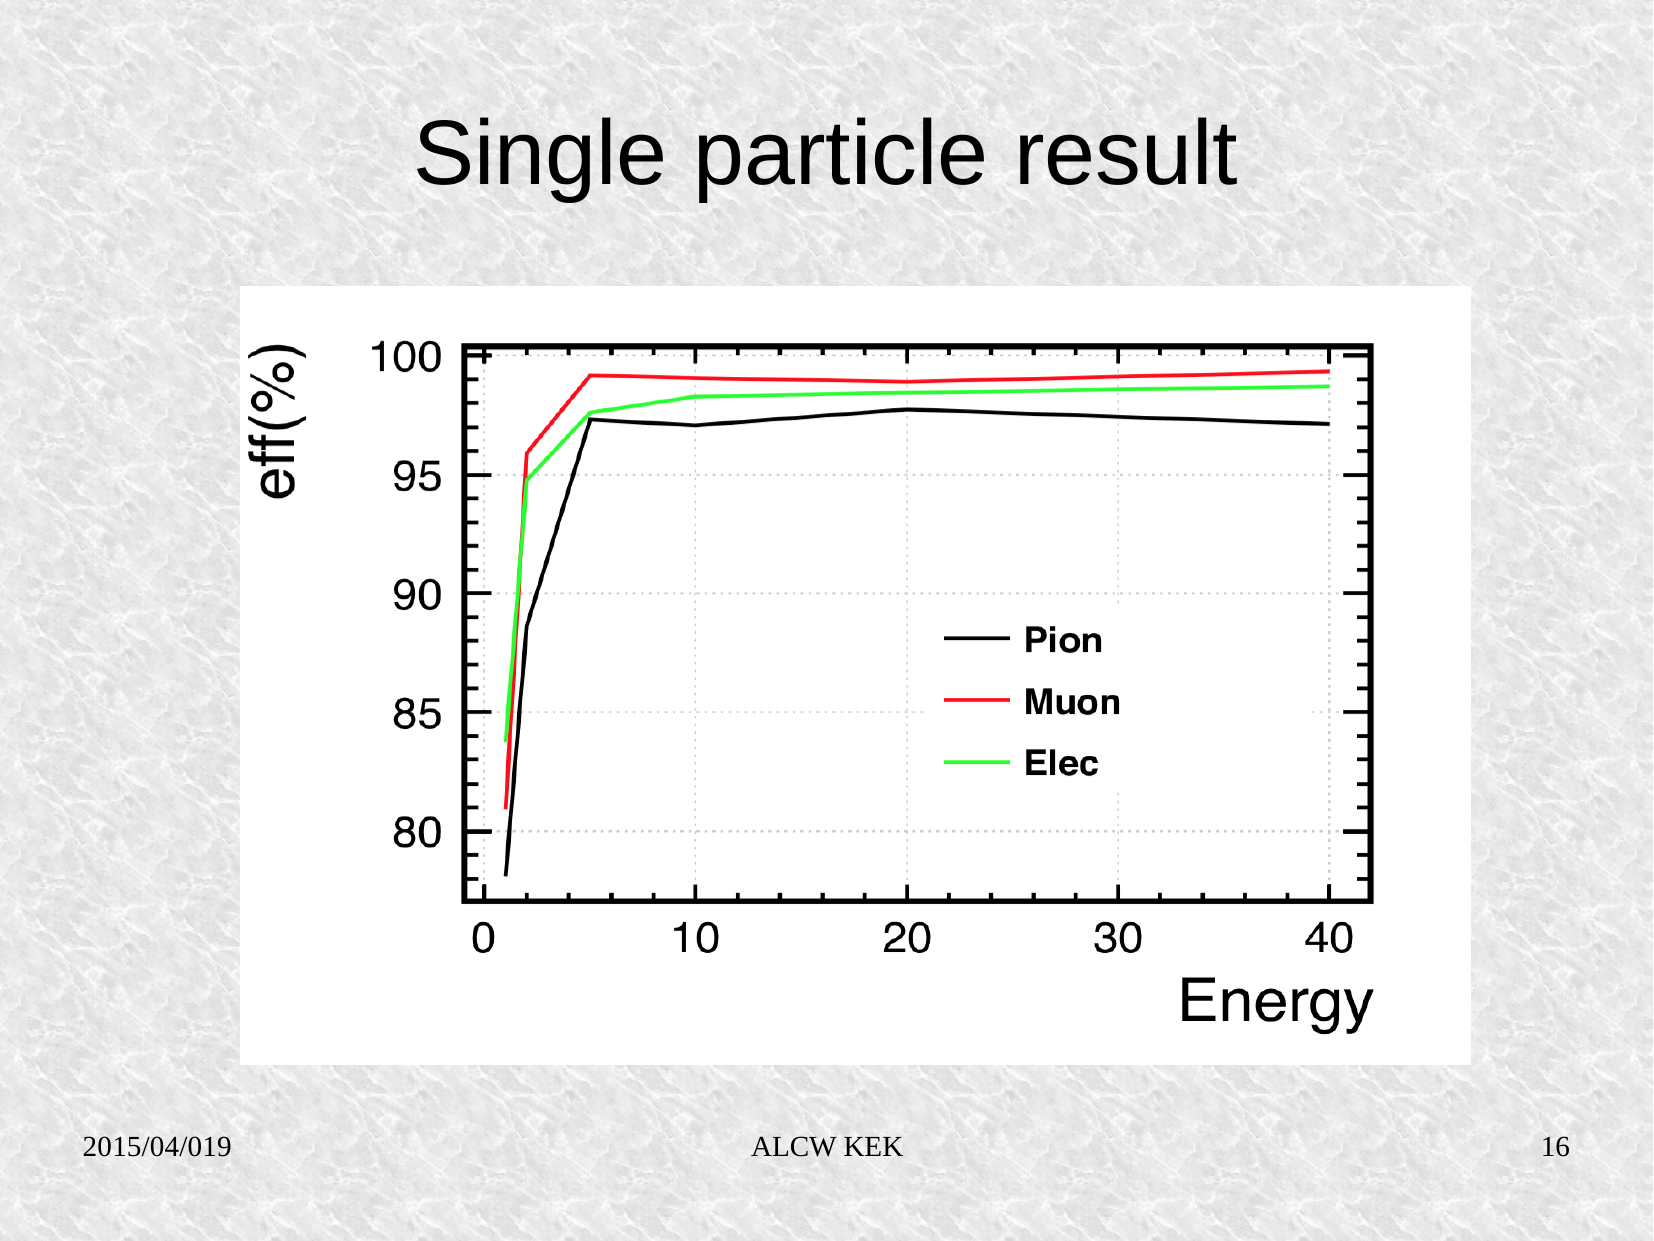

# Single particle result
2015/04/019
ALCW KEK
16